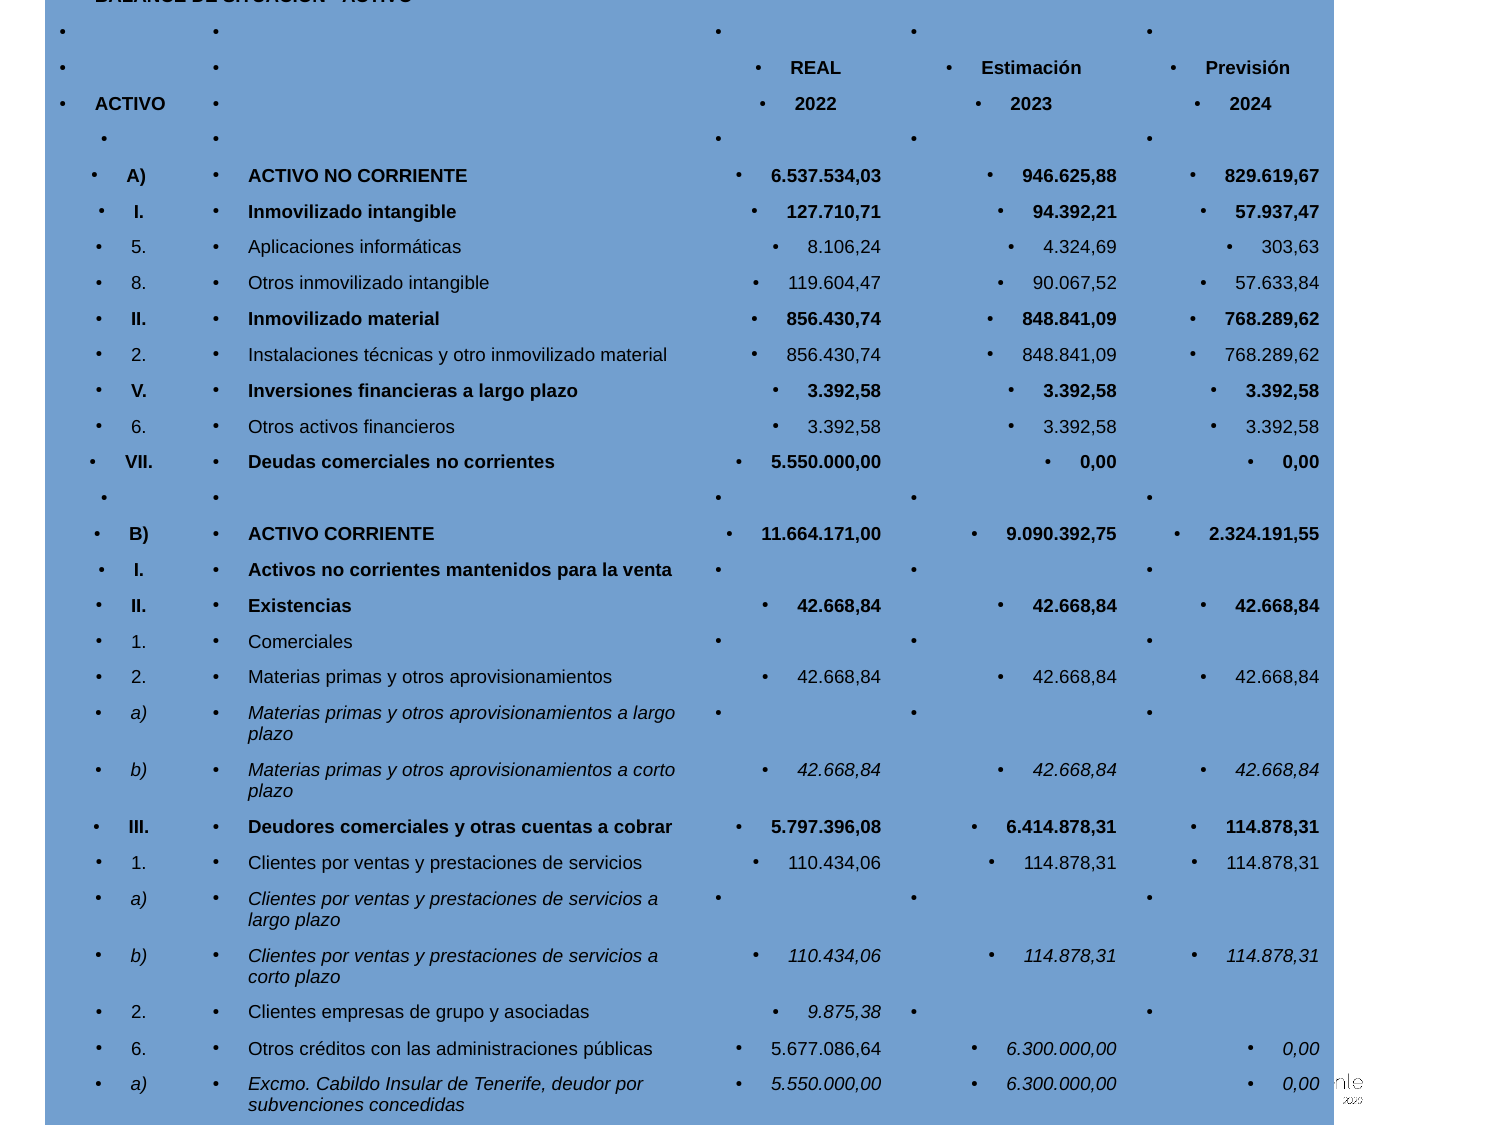

| BALANCE DE SITUACIÓN - ACTIVO | | | | |
| --- | --- | --- | --- | --- |
| | | | | |
| | | REAL | Estimación | Previsión |
| ACTIVO | | 2022 | 2023 | 2024 |
| | | | | |
| A) | ACTIVO NO CORRIENTE | 6.537.534,03 | 946.625,88 | 829.619,67 |
| I. | Inmovilizado intangible | 127.710,71 | 94.392,21 | 57.937,47 |
| 5. | Aplicaciones informáticas | 8.106,24 | 4.324,69 | 303,63 |
| 8. | Otros inmovilizado intangible | 119.604,47 | 90.067,52 | 57.633,84 |
| II. | Inmovilizado material | 856.430,74 | 848.841,09 | 768.289,62 |
| 2. | Instalaciones técnicas y otro inmovilizado material | 856.430,74 | 848.841,09 | 768.289,62 |
| V. | Inversiones financieras a largo plazo | 3.392,58 | 3.392,58 | 3.392,58 |
| 6. | Otros activos financieros | 3.392,58 | 3.392,58 | 3.392,58 |
| VII. | Deudas comerciales no corrientes | 5.550.000,00 | 0,00 | 0,00 |
| | | | | |
| B) | ACTIVO CORRIENTE | 11.664.171,00 | 9.090.392,75 | 2.324.191,55 |
| I. | Activos no corrientes mantenidos para la venta | | | |
| II. | Existencias | 42.668,84 | 42.668,84 | 42.668,84 |
| 1. | Comerciales | | | |
| 2. | Materias primas y otros aprovisionamientos | 42.668,84 | 42.668,84 | 42.668,84 |
| a) | Materias primas y otros aprovisionamientos a largo plazo | | | |
| b) | Materias primas y otros aprovisionamientos a corto plazo | 42.668,84 | 42.668,84 | 42.668,84 |
| III. | Deudores comerciales y otras cuentas a cobrar | 5.797.396,08 | 6.414.878,31 | 114.878,31 |
| 1. | Clientes por ventas y prestaciones de servicios | 110.434,06 | 114.878,31 | 114.878,31 |
| a) | Clientes por ventas y prestaciones de servicios a largo plazo | | | |
| b) | Clientes por ventas y prestaciones de servicios a corto plazo | 110.434,06 | 114.878,31 | 114.878,31 |
| 2. | Clientes empresas de grupo y asociadas | 9.875,38 | | |
| 6. | Otros créditos con las administraciones públicas | 5.677.086,64 | 6.300.000,00 | 0,00 |
| a) | Excmo. Cabildo Insular de Tenerife, deudor por subvenciones concedidas | 5.550.000,00 | 6.300.000,00 | 0,00 |
| b) | Resto de otros créditos con las administraciones públicas | 127.086,64 | 0,00 | 0,00 |
| V. | Inversiones financieras a corto plazo | 5.177,52 | | |
| VI. | Periodificaciones a corto plazo | 7.051,91 | 45.000,00 | 45.000,00 |
| VII. | Efectivo y otros activos líquidos equivalentes | 5.811.876,65 | 2.587.845,60 | 2.121.644,40 |
| 1. | Tesorería | 5.811.876,65 | 2.587.845,60 | 2.121.644,40 |
| | | | | |
| TOTAL ACTIVO (A+B) | | 18.201.705,03 | 10.037.018,63 | 3.153.811,22 |